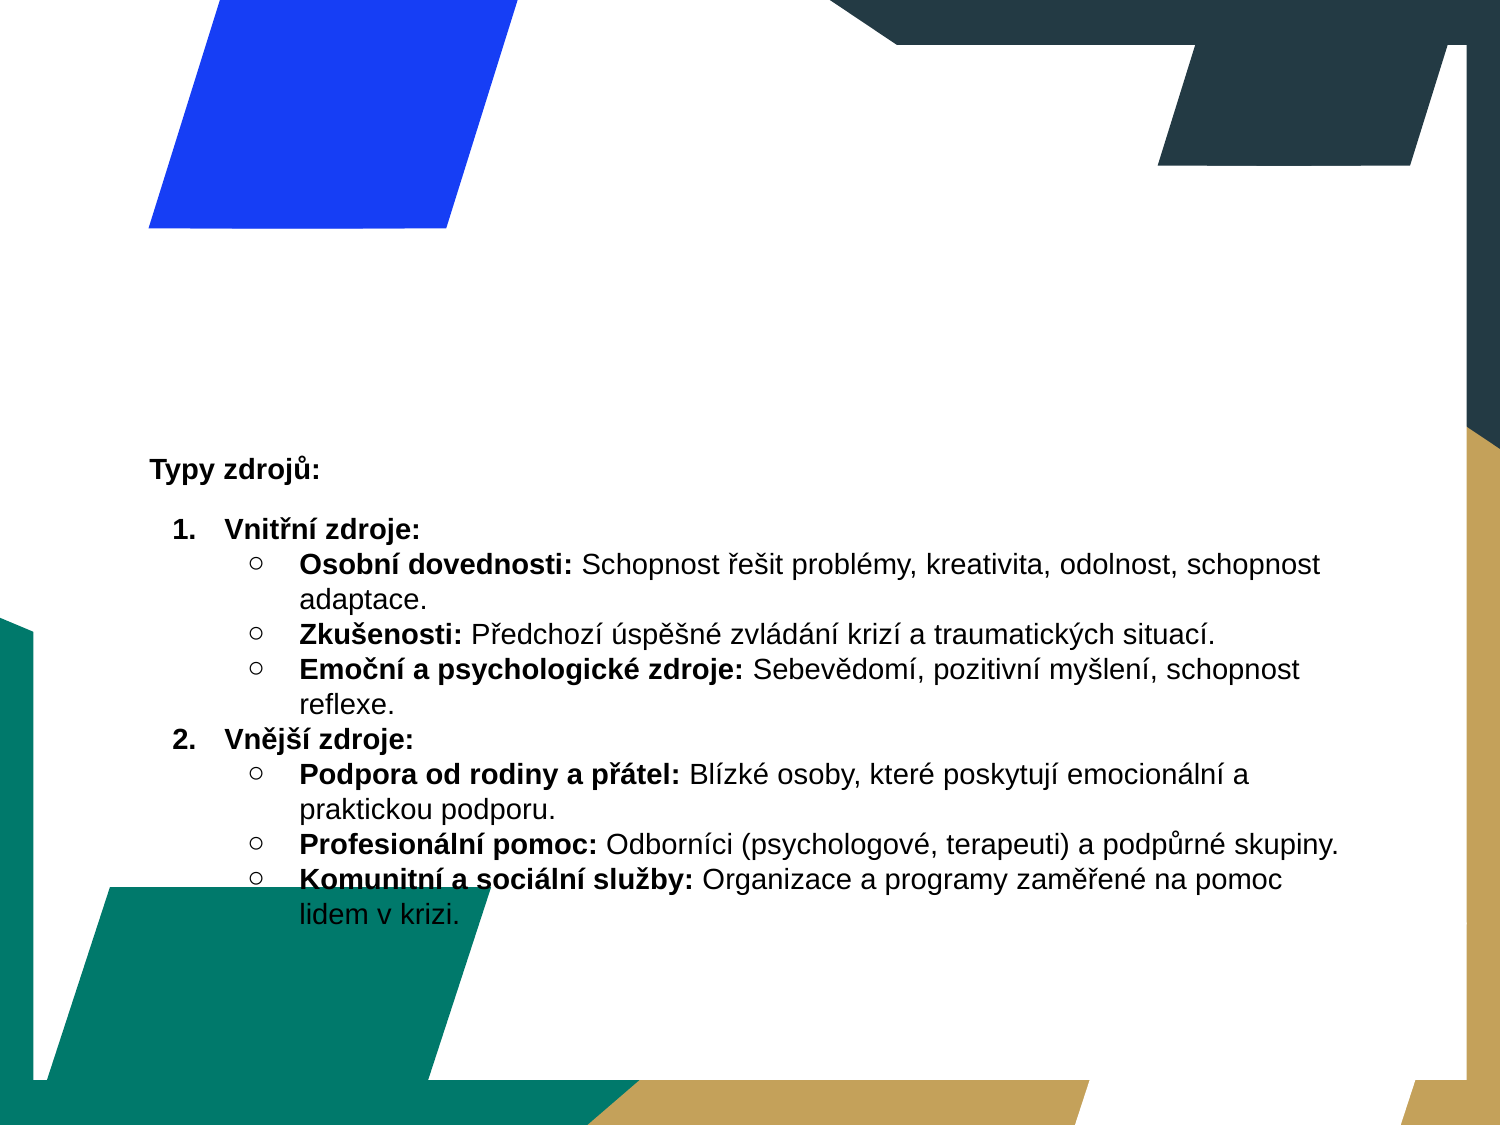

#
Typy zdrojů:
Vnitřní zdroje:
Osobní dovednosti: Schopnost řešit problémy, kreativita, odolnost, schopnost adaptace.
Zkušenosti: Předchozí úspěšné zvládání krizí a traumatických situací.
Emoční a psychologické zdroje: Sebevědomí, pozitivní myšlení, schopnost reflexe.
Vnější zdroje:
Podpora od rodiny a přátel: Blízké osoby, které poskytují emocionální a praktickou podporu.
Profesionální pomoc: Odborníci (psychologové, terapeuti) a podpůrné skupiny.
Komunitní a sociální služby: Organizace a programy zaměřené na pomoc lidem v krizi.